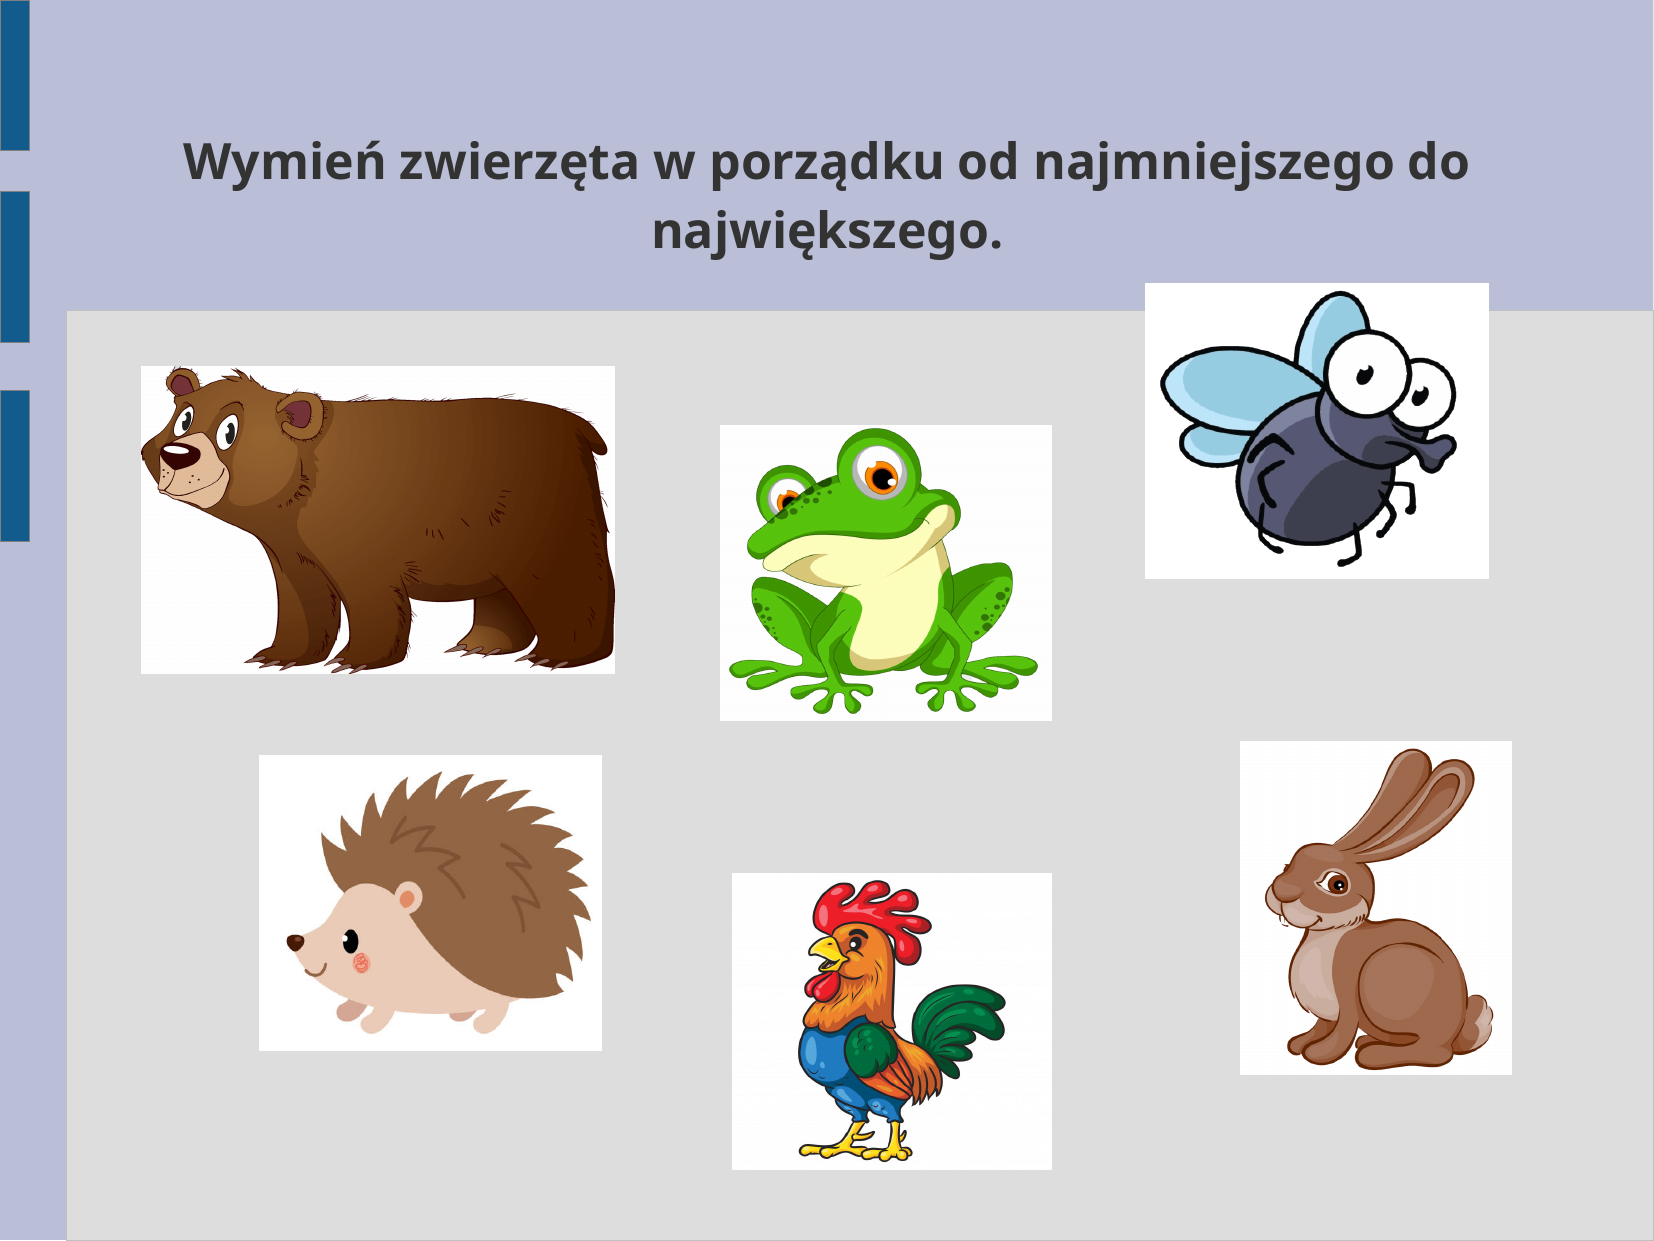

# Wymień zwierzęta w porządku od najmniejszego do największego.